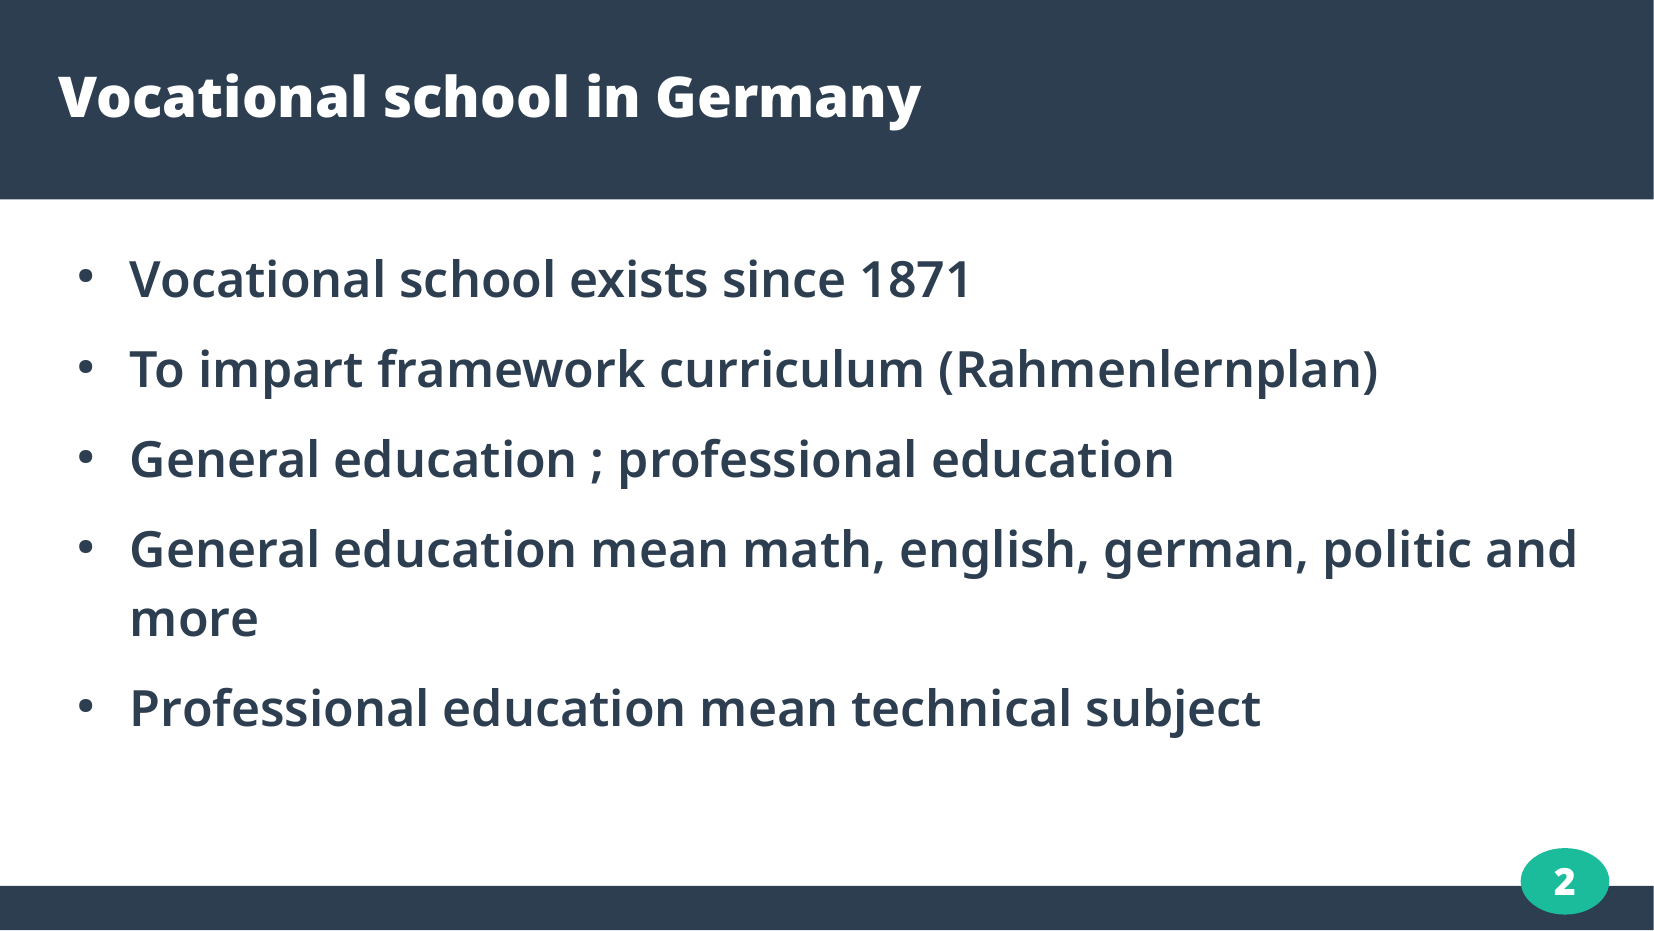

# Vocational school in Germany
Vocational school exists since 1871
To impart framework curriculum (Rahmenlernplan)
General education ; professional education
General education mean math, english, german, politic and more
Professional education mean technical subject
2